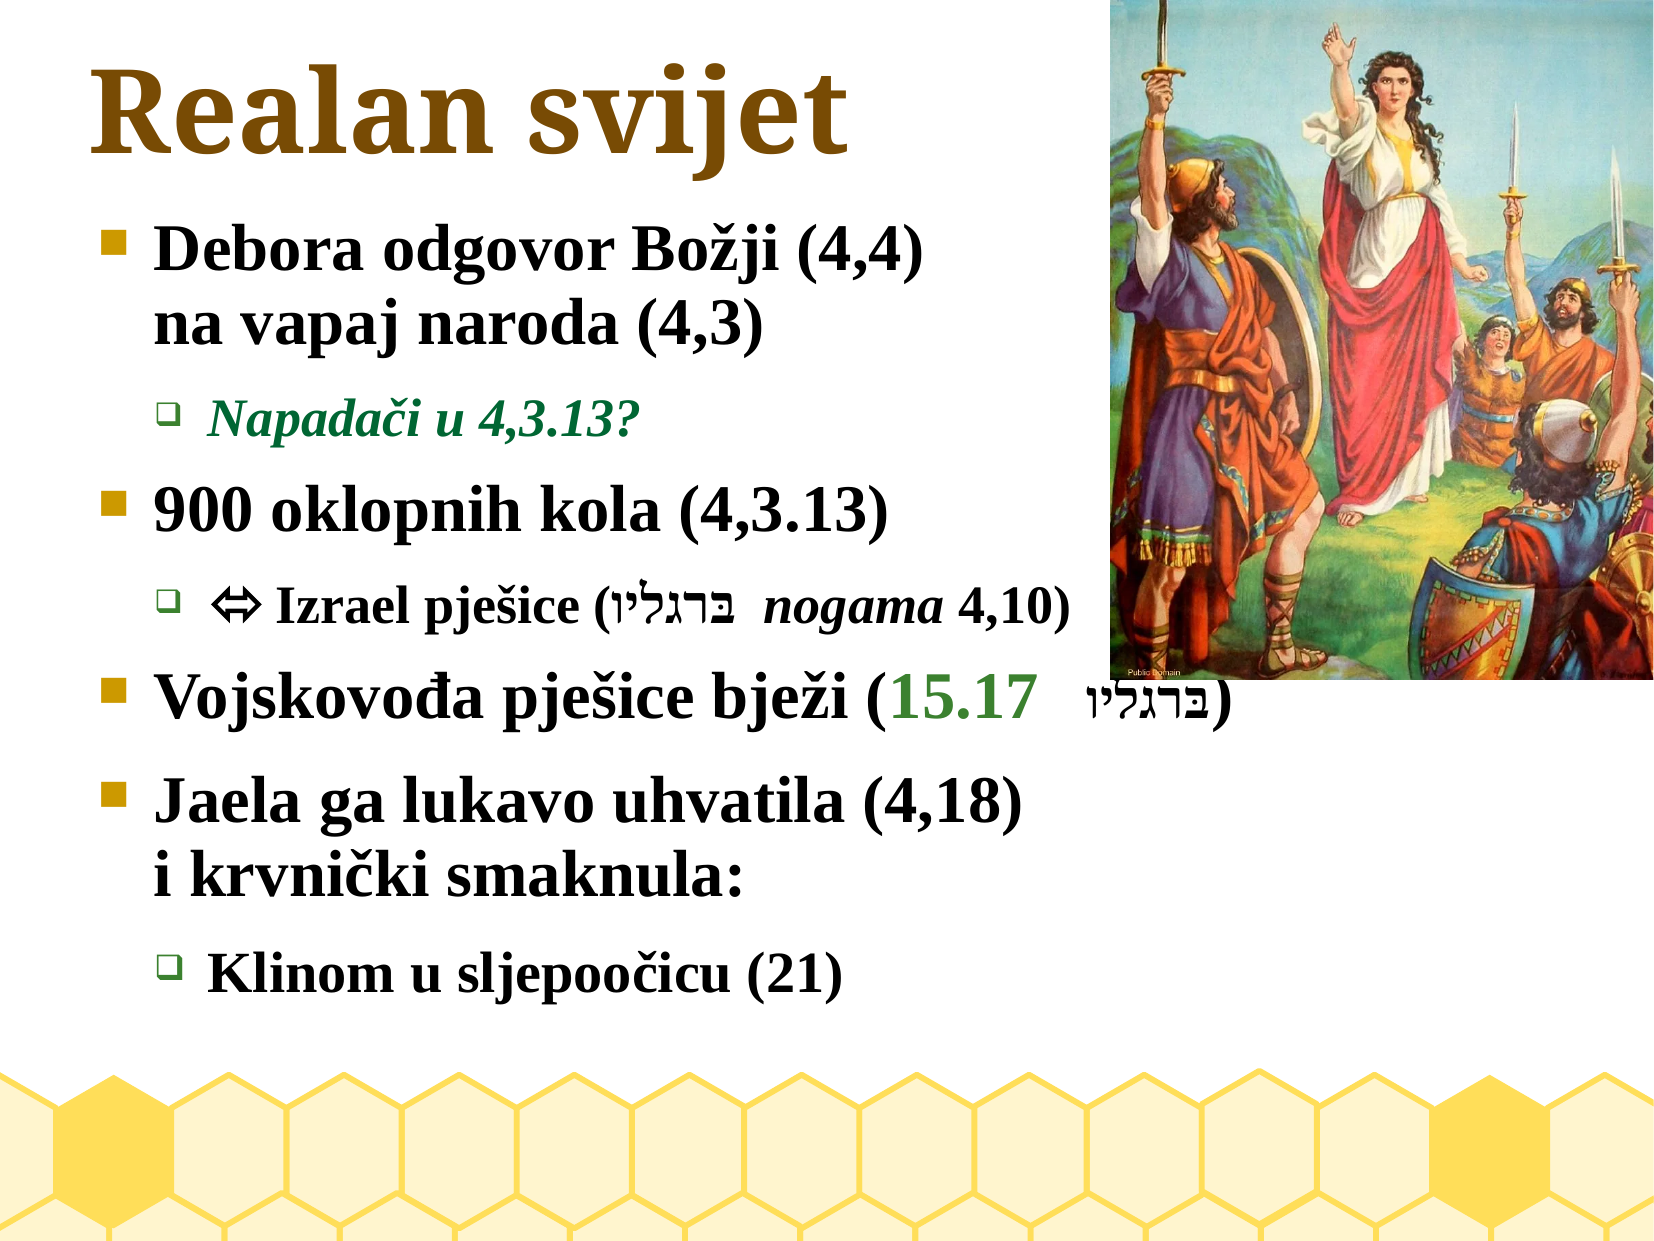

# Realan svijet
Debora odgovor Božji (4,4)
na vapaj naroda (4,3)
Napadači u 4,3.13?
900 oklopnih kola (4,3.13)
 Izrael pješice (בּרגליו nogama 4,10)
Vojskovođa pješice bježi (בּרגליו 15.17)
Jaela ga lukavo uhvatila (4,18)
i krvnički smaknula:
Klinom u sljepoočicu (21)